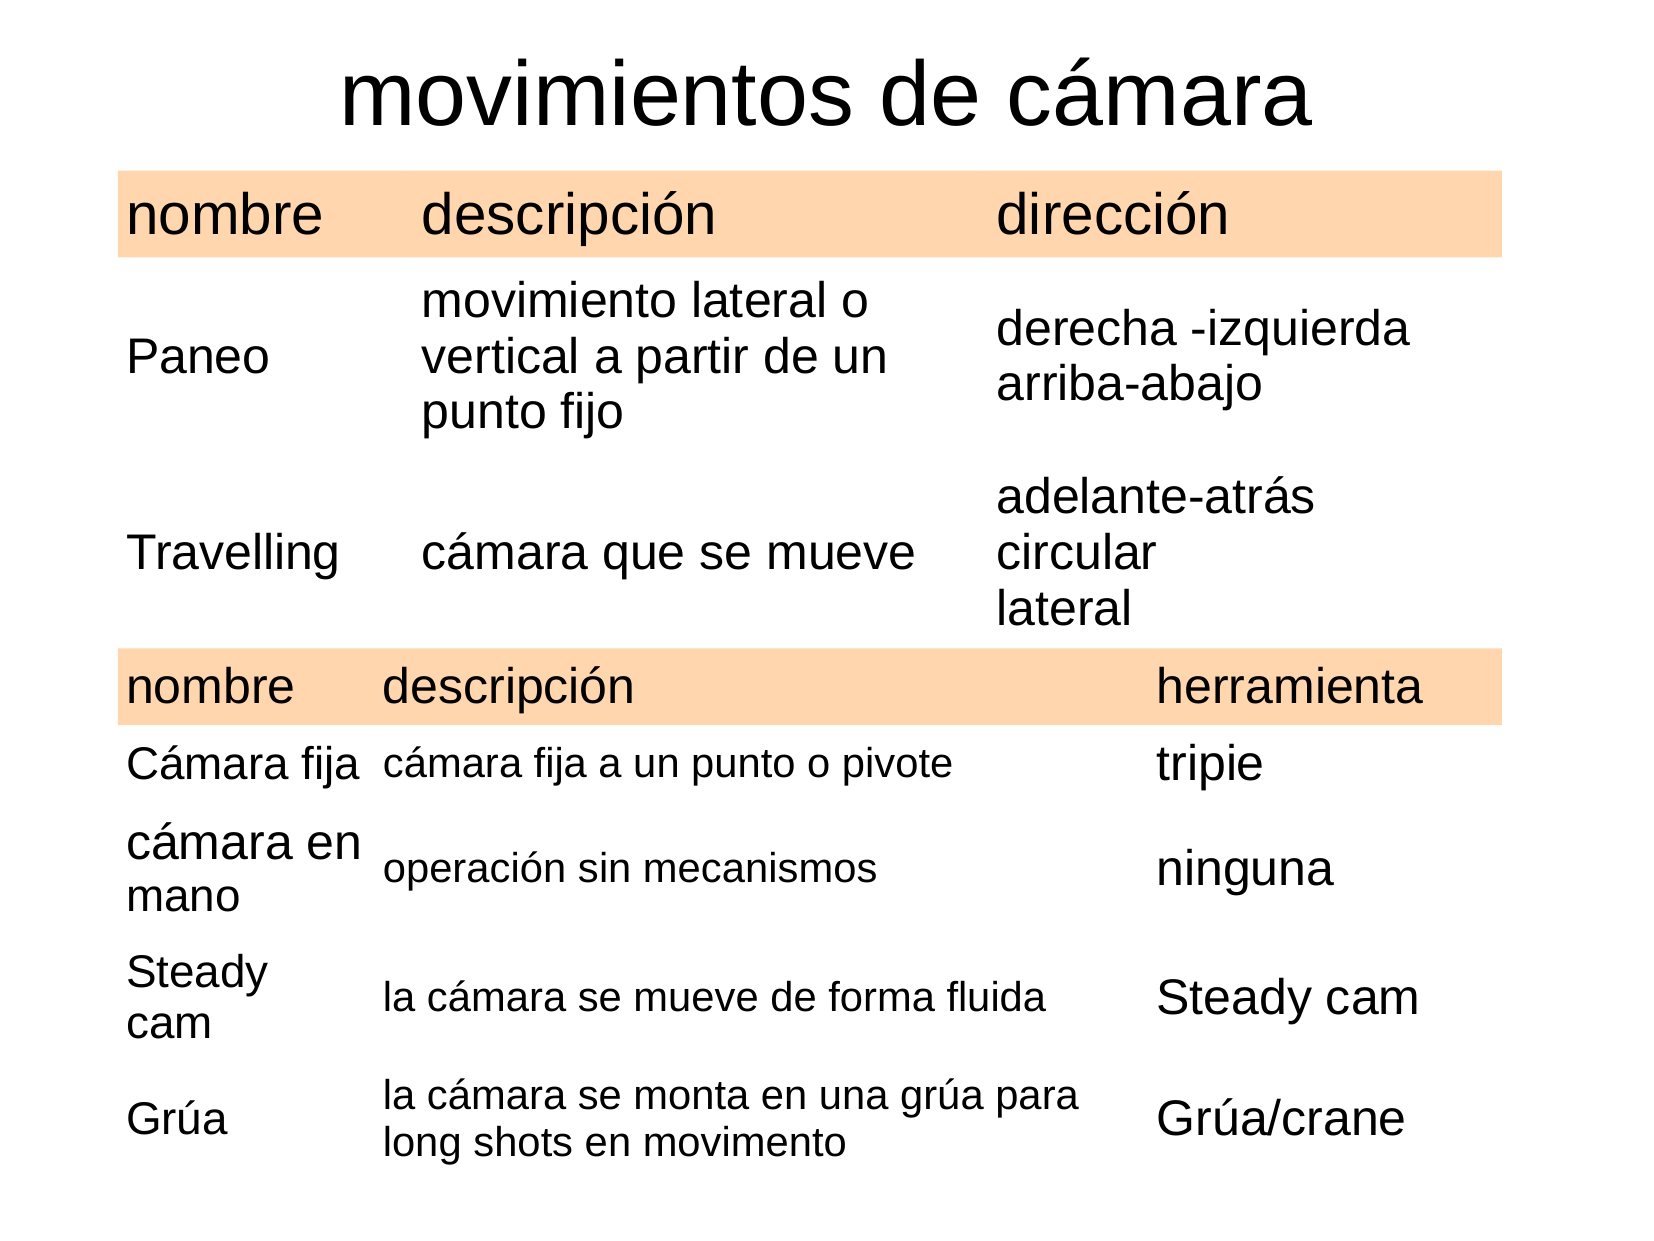

# movimientos de cámara
| nombre | descripción | dirección |
| --- | --- | --- |
| Paneo | movimiento lateral o vertical a partir de un punto fijo | derecha -izquierda arriba-abajo |
| Travelling | cámara que se mueve | adelante-atrás circular lateral |
| nombre | descripción | herramienta |
| --- | --- | --- |
| Cámara fija | cámara fija a un punto o pivote | tripie |
| cámara en mano | operación sin mecanismos | ninguna |
| Steady cam | la cámara se mueve de forma fluida | Steady cam |
| Grúa | la cámara se monta en una grúa para long shots en movimento | Grúa/crane |